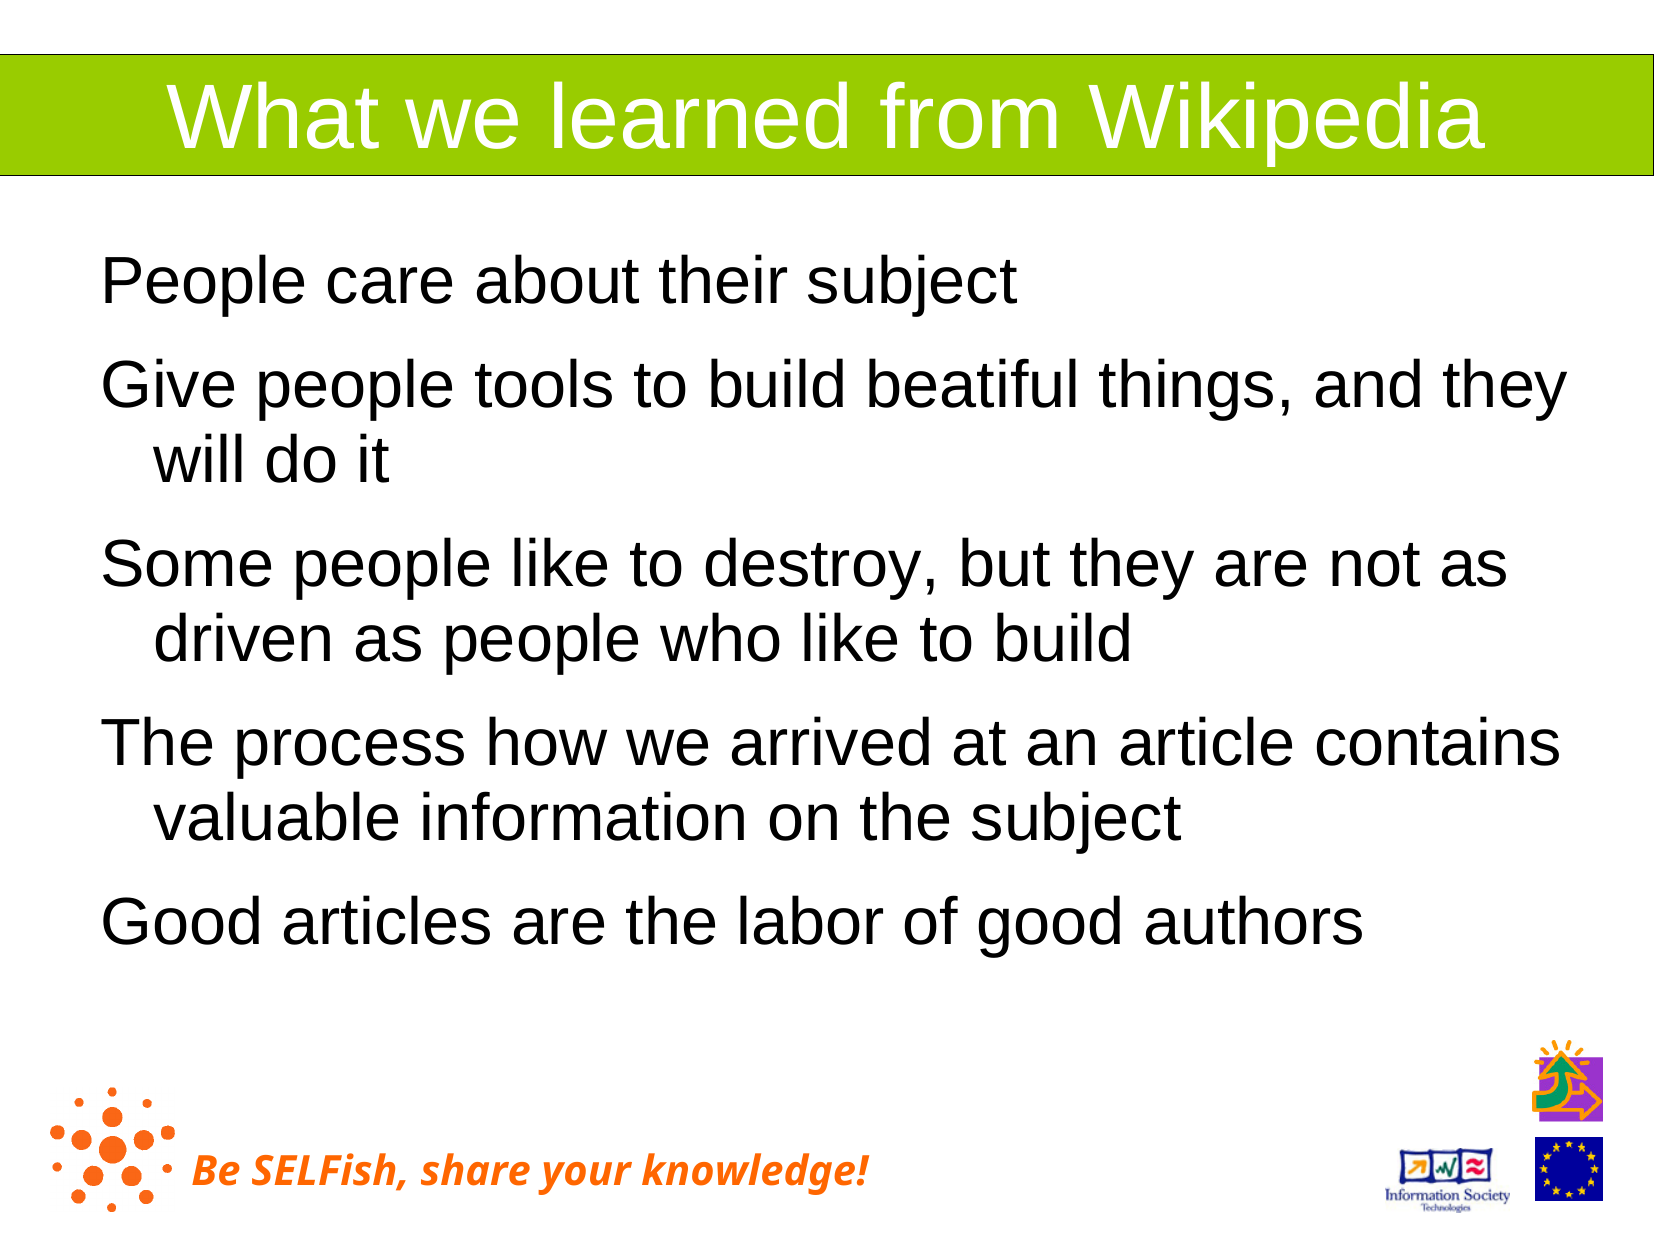

# What we learned from Wikipedia
People care about their subject
Give people tools to build beatiful things, and they will do it
Some people like to destroy, but they are not as driven as people who like to build
The process how we arrived at an article contains valuable information on the subject
Good articles are the labor of good authors